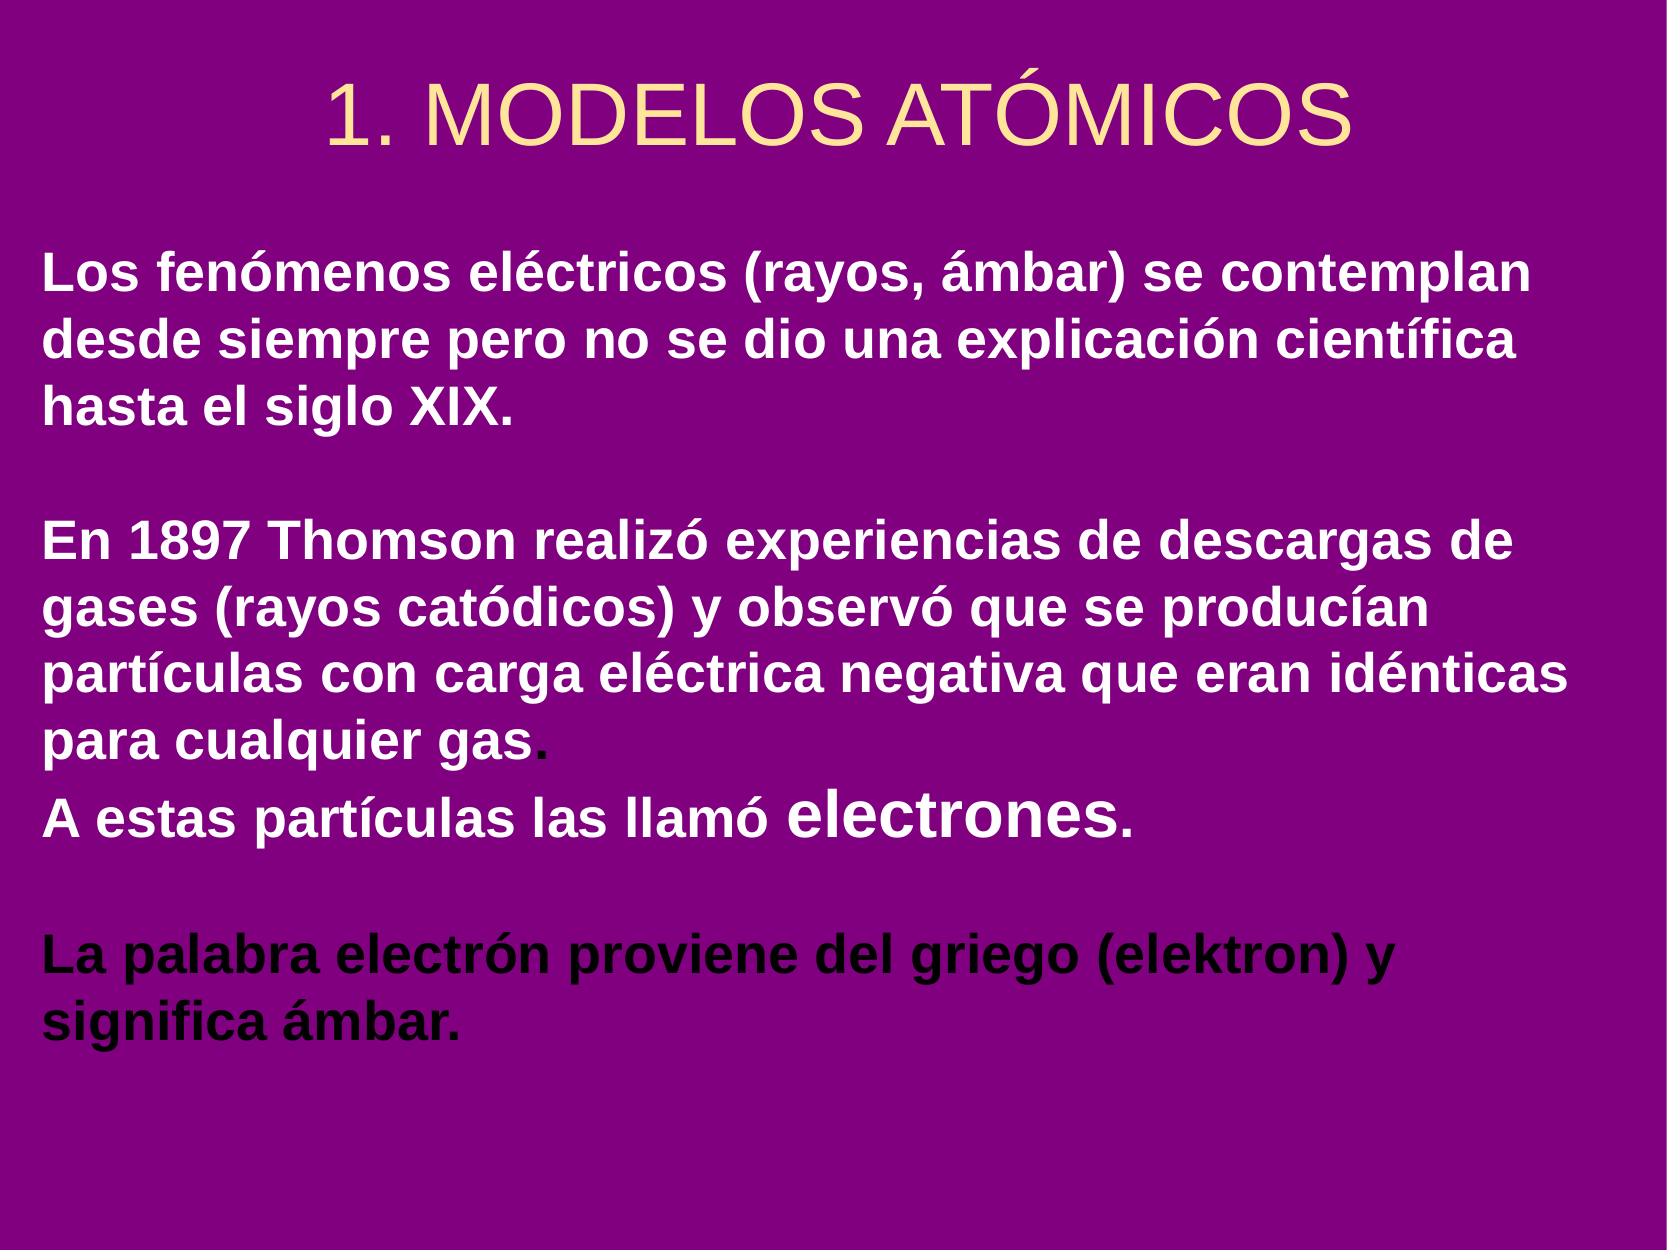

# 1. MODELOS ATÓMICOS
Los fenómenos eléctricos (rayos, ámbar) se contemplan desde siempre pero no se dio una explicación científica hasta el siglo XIX.
En 1897 Thomson realizó experiencias de descargas de gases (rayos catódicos) y observó que se producían partículas con carga eléctrica negativa que eran idénticas para cualquier gas.
A estas partículas las llamó electrones.
La palabra electrón proviene del griego (elektron) y significa ámbar.